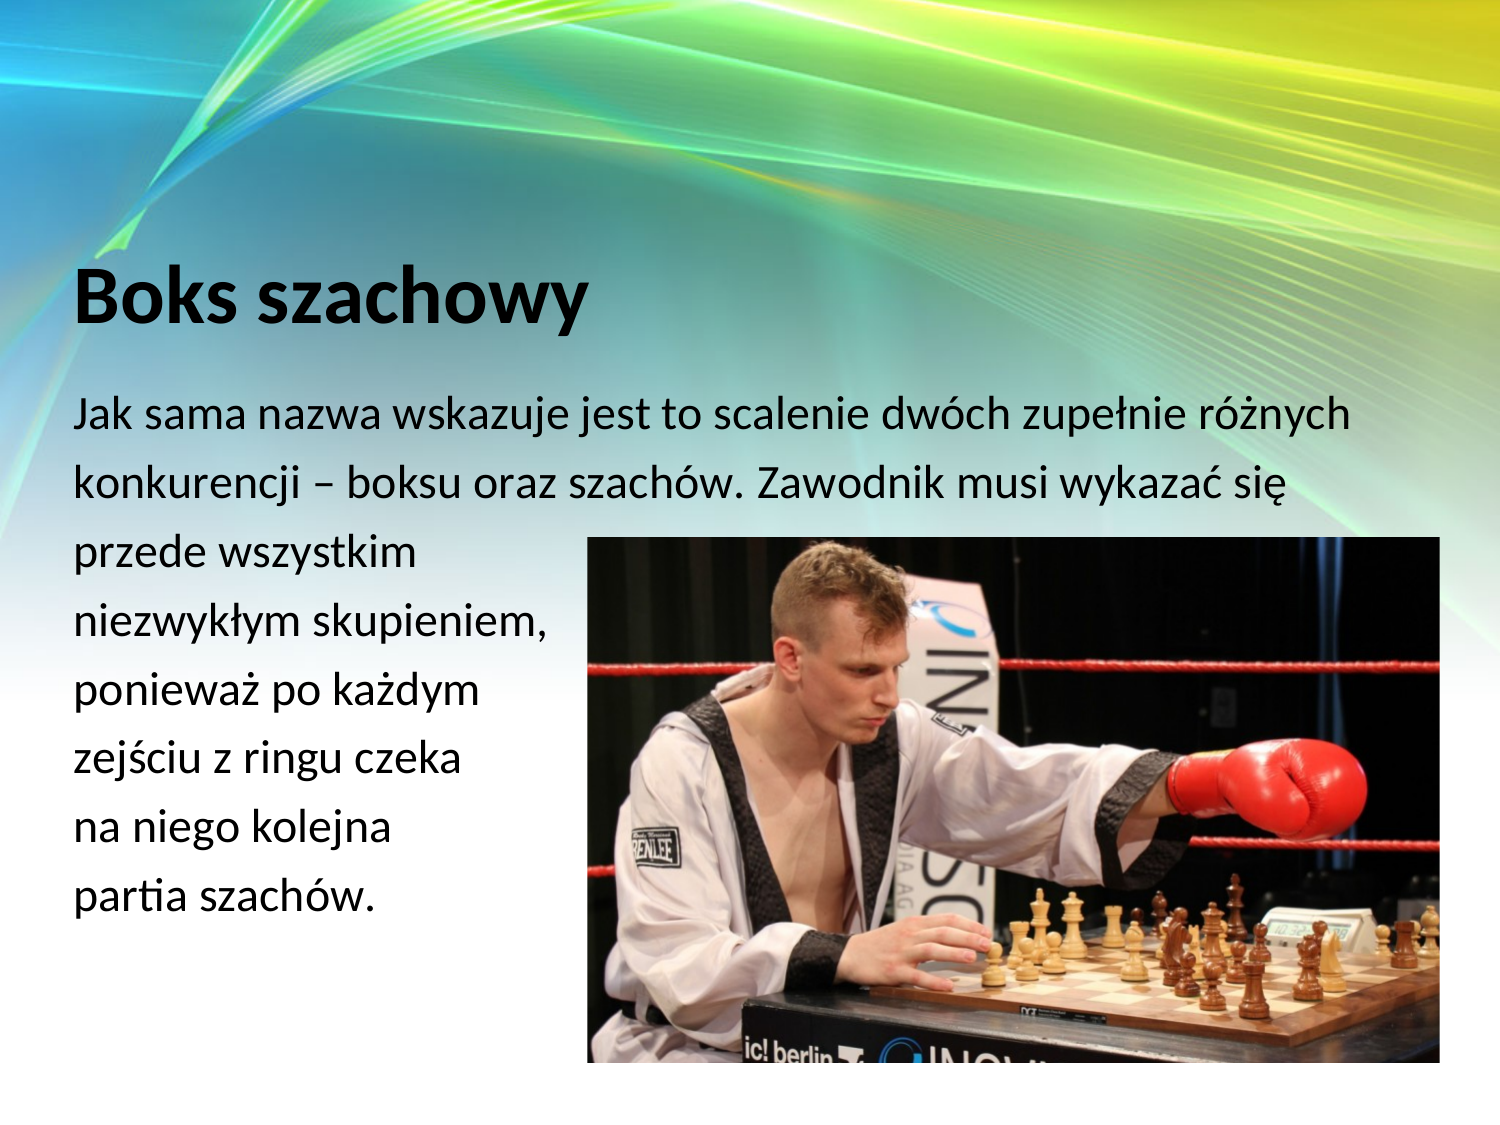

Boks szachowy
Jak sama nazwa wskazuje jest to scalenie dwóch zupełnie różnych 
konkurencji – boksu oraz szachów. Zawodnik musi wykazać się
przede wszystkim
niezwykłym skupieniem,
ponieważ po każdym
zejściu z ringu czeka
na niego kolejna
partia szachów.